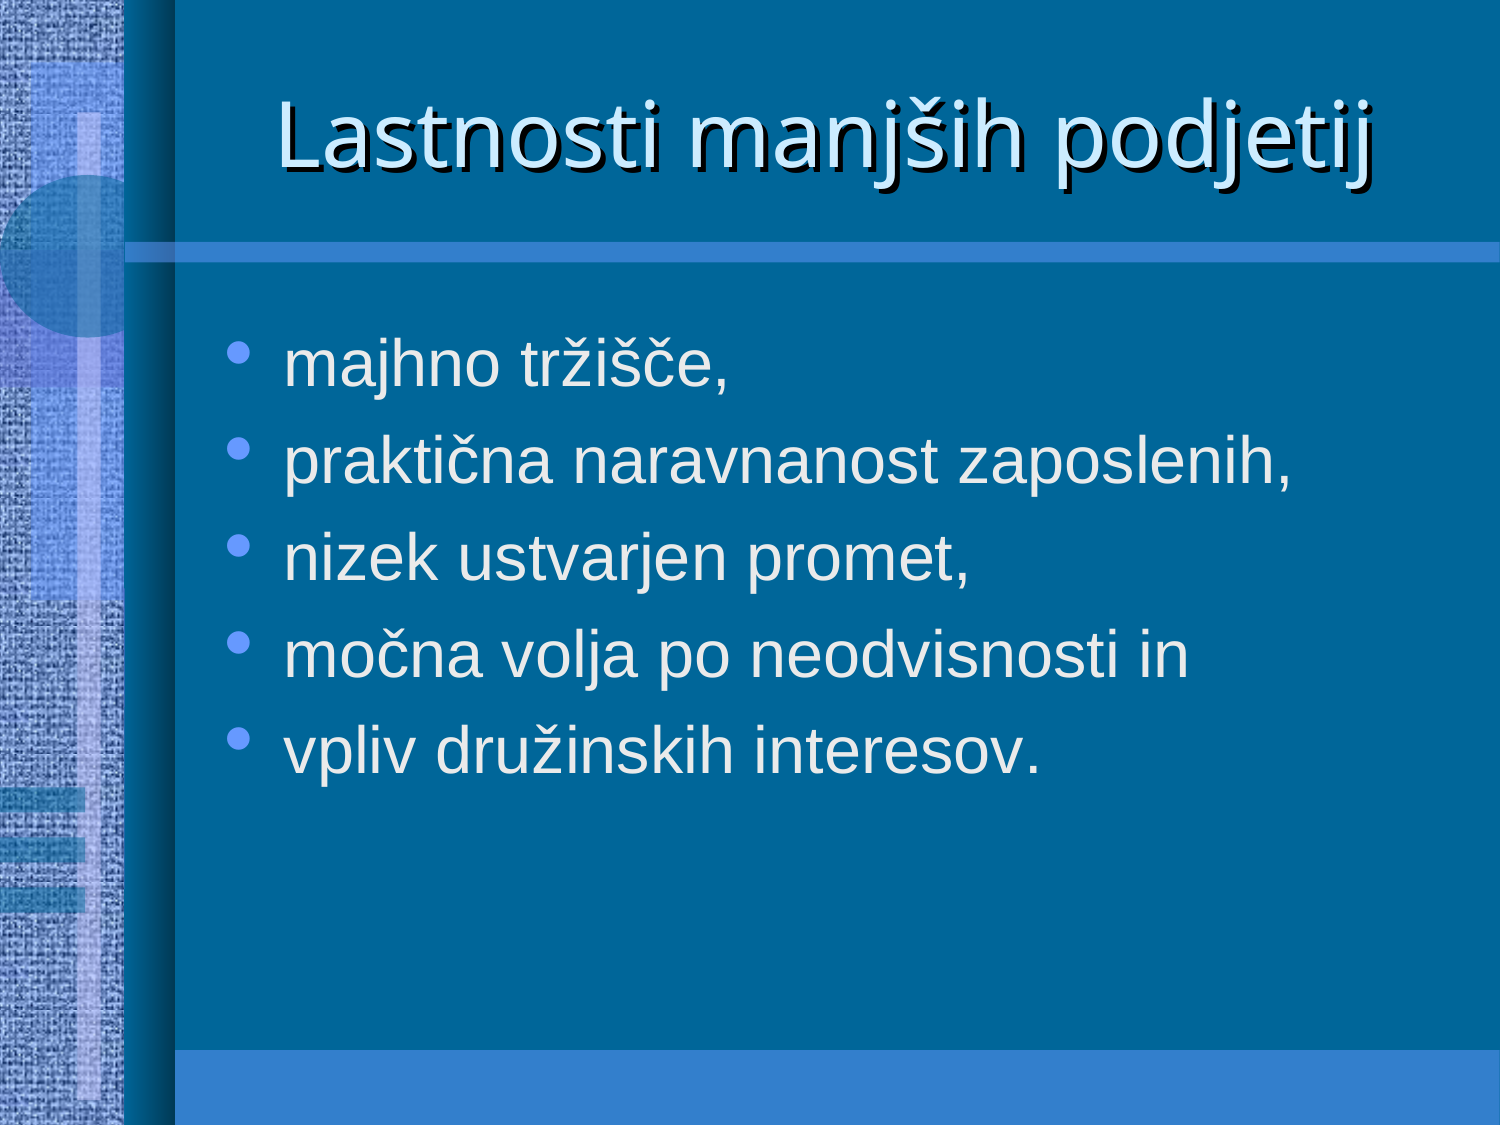

# Lastnosti manjših podjetij
majhno tržišče,
praktična naravnanost zaposlenih,
nizek ustvarjen promet,
močna volja po neodvisnosti in
vpliv družinskih interesov.